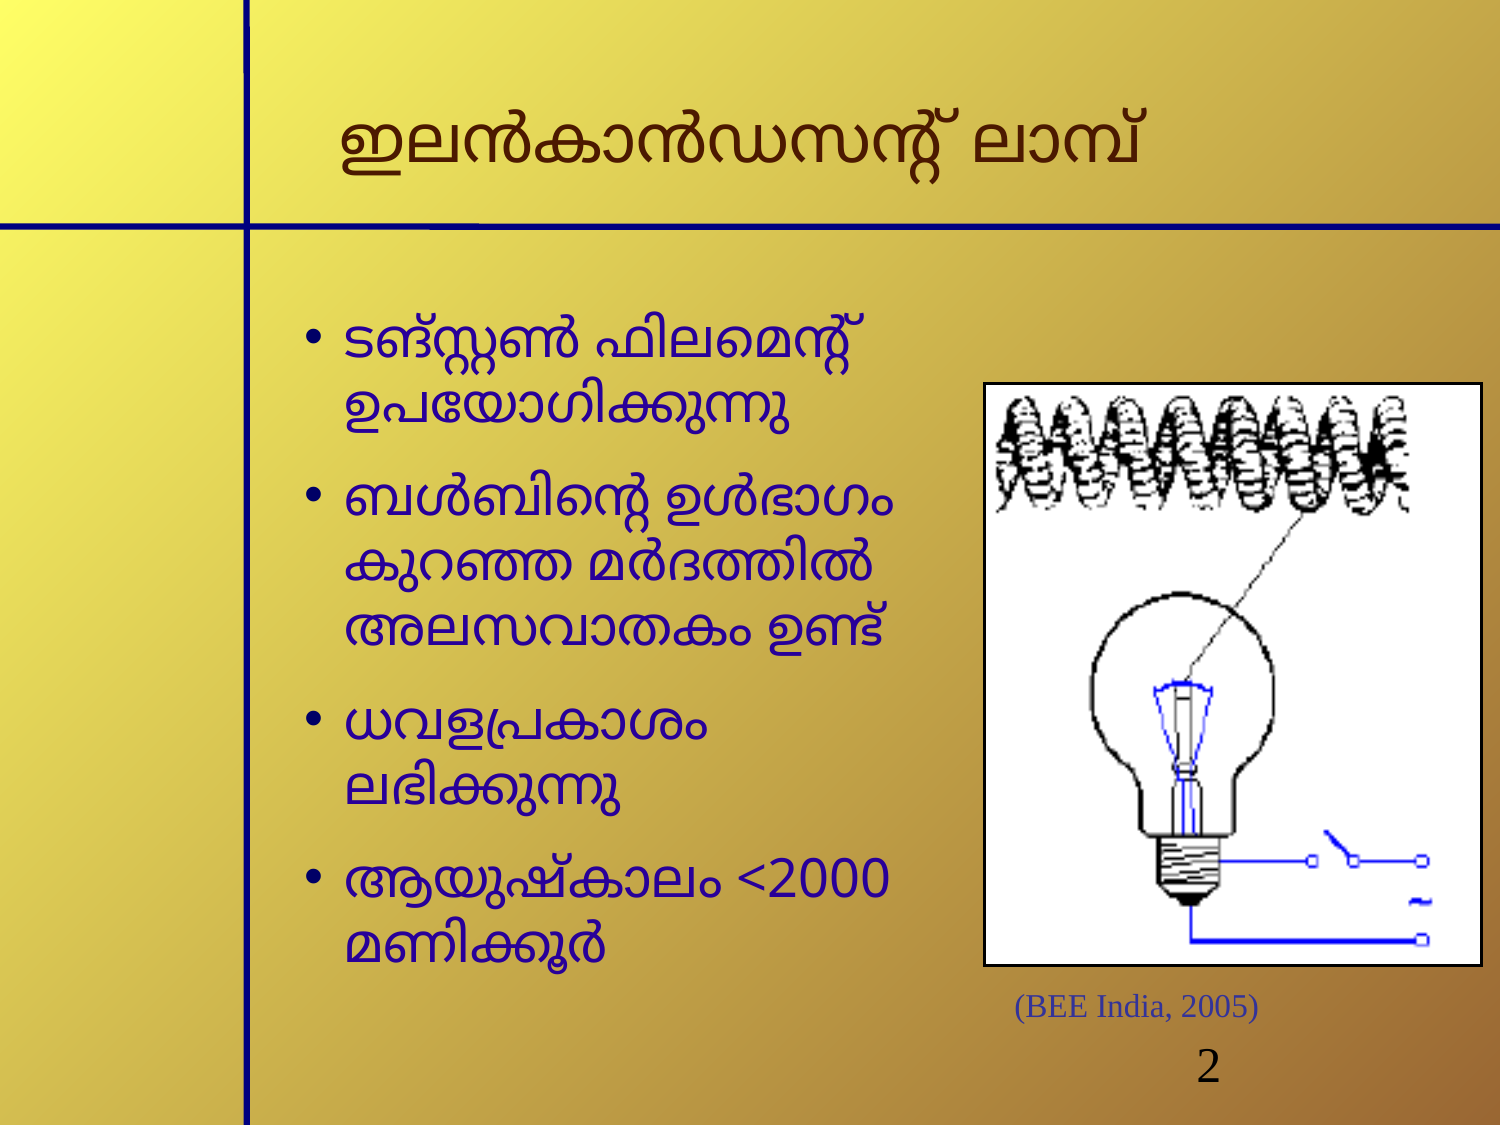

ഇലന്‍കാന്‍ഡസന്റ് ലാമ്പ്
ടങ്സ്റ്റണ്‍ ഫിലമെന്റ് ഉപയോഗിക്കുന്നു
ബള്‍ബിന്റെ ഉള്‍ഭാഗം കുറഞ്ഞ മര്‍ദത്തില്‍ അലസവാതകം ഉണ്ട്
ധവളപ്രകാശം ലഭിക്കുന്നു
ആയുഷ്കാലം <2000 മണിക്കൂര്‍
(BEE India, 2005)
2